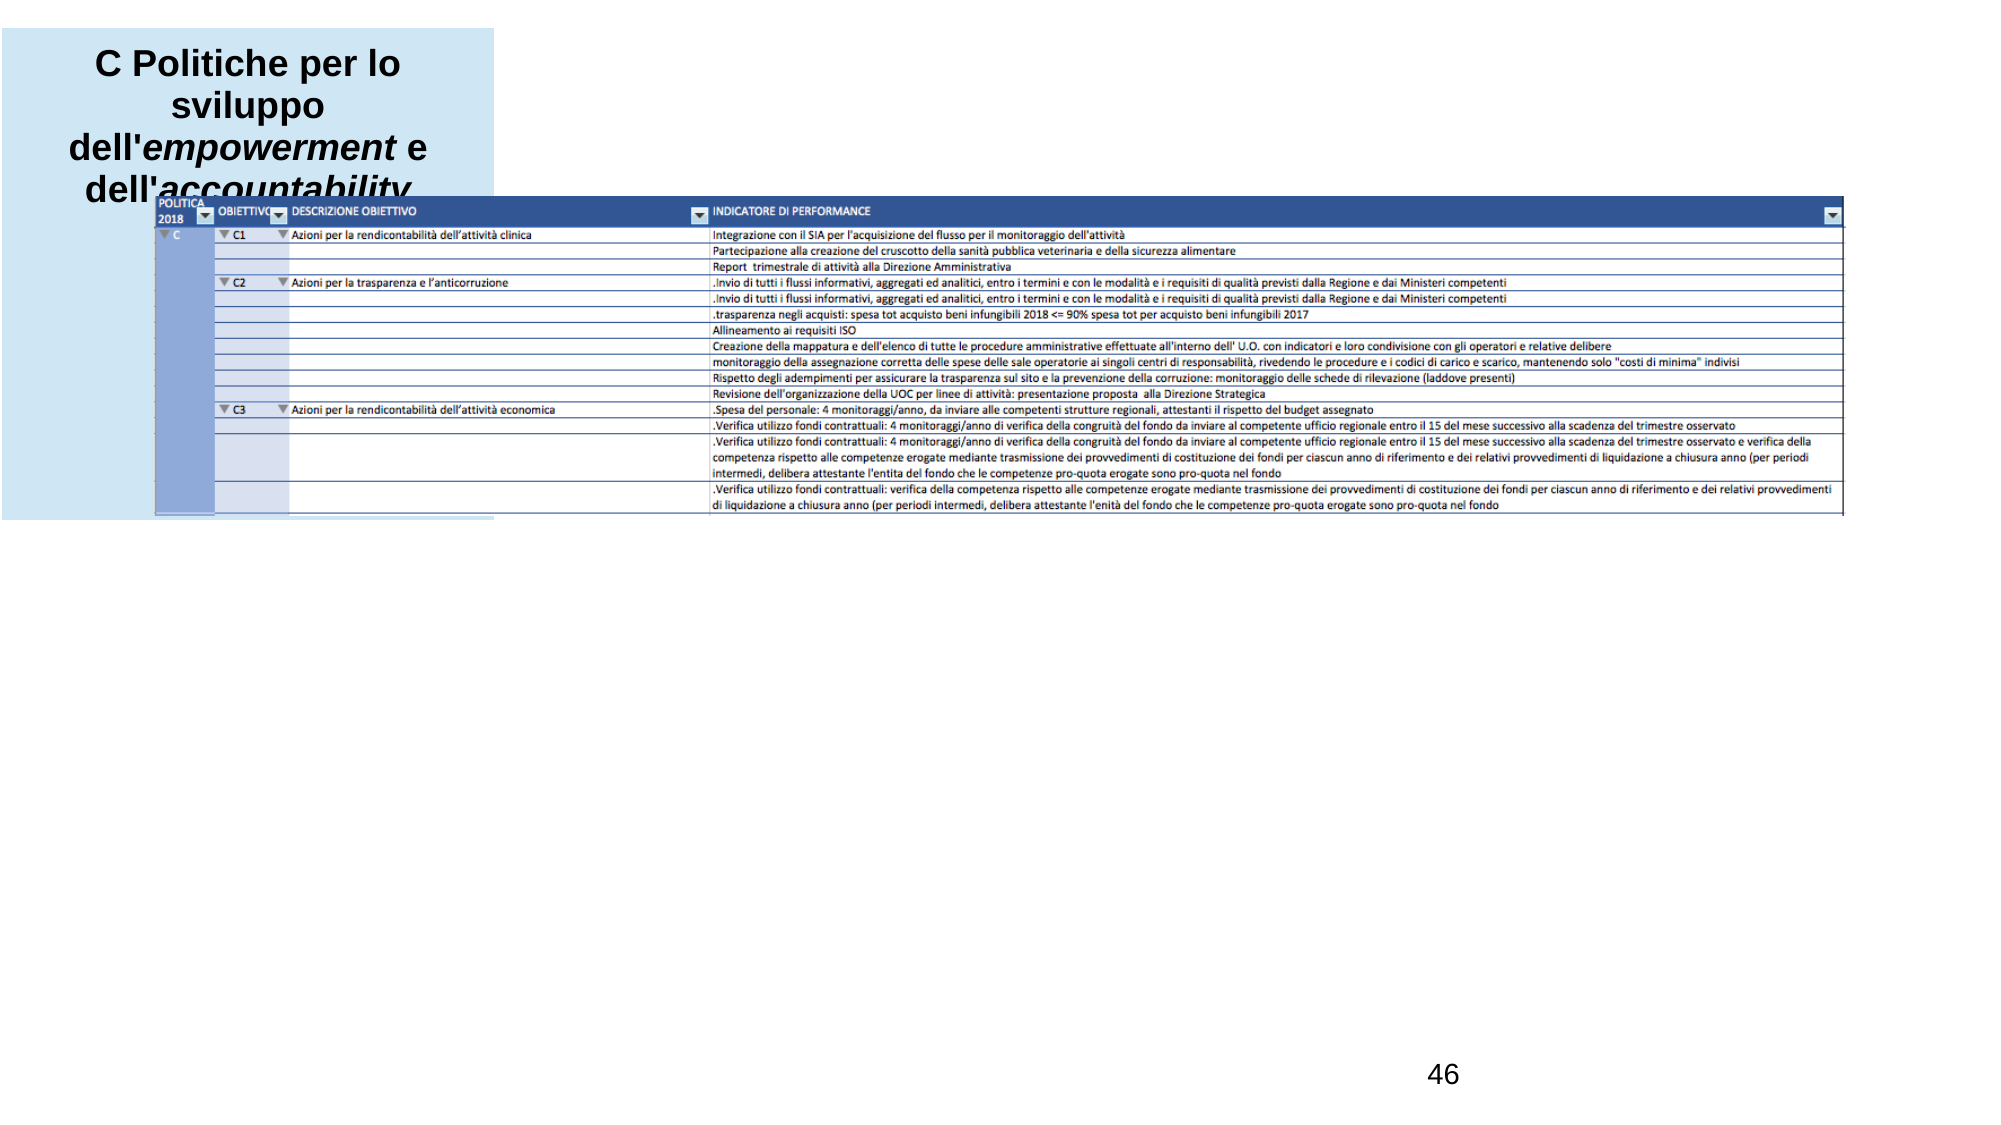

| C Politiche per lo sviluppo dell'empowerment e dell'accountability |
| --- |